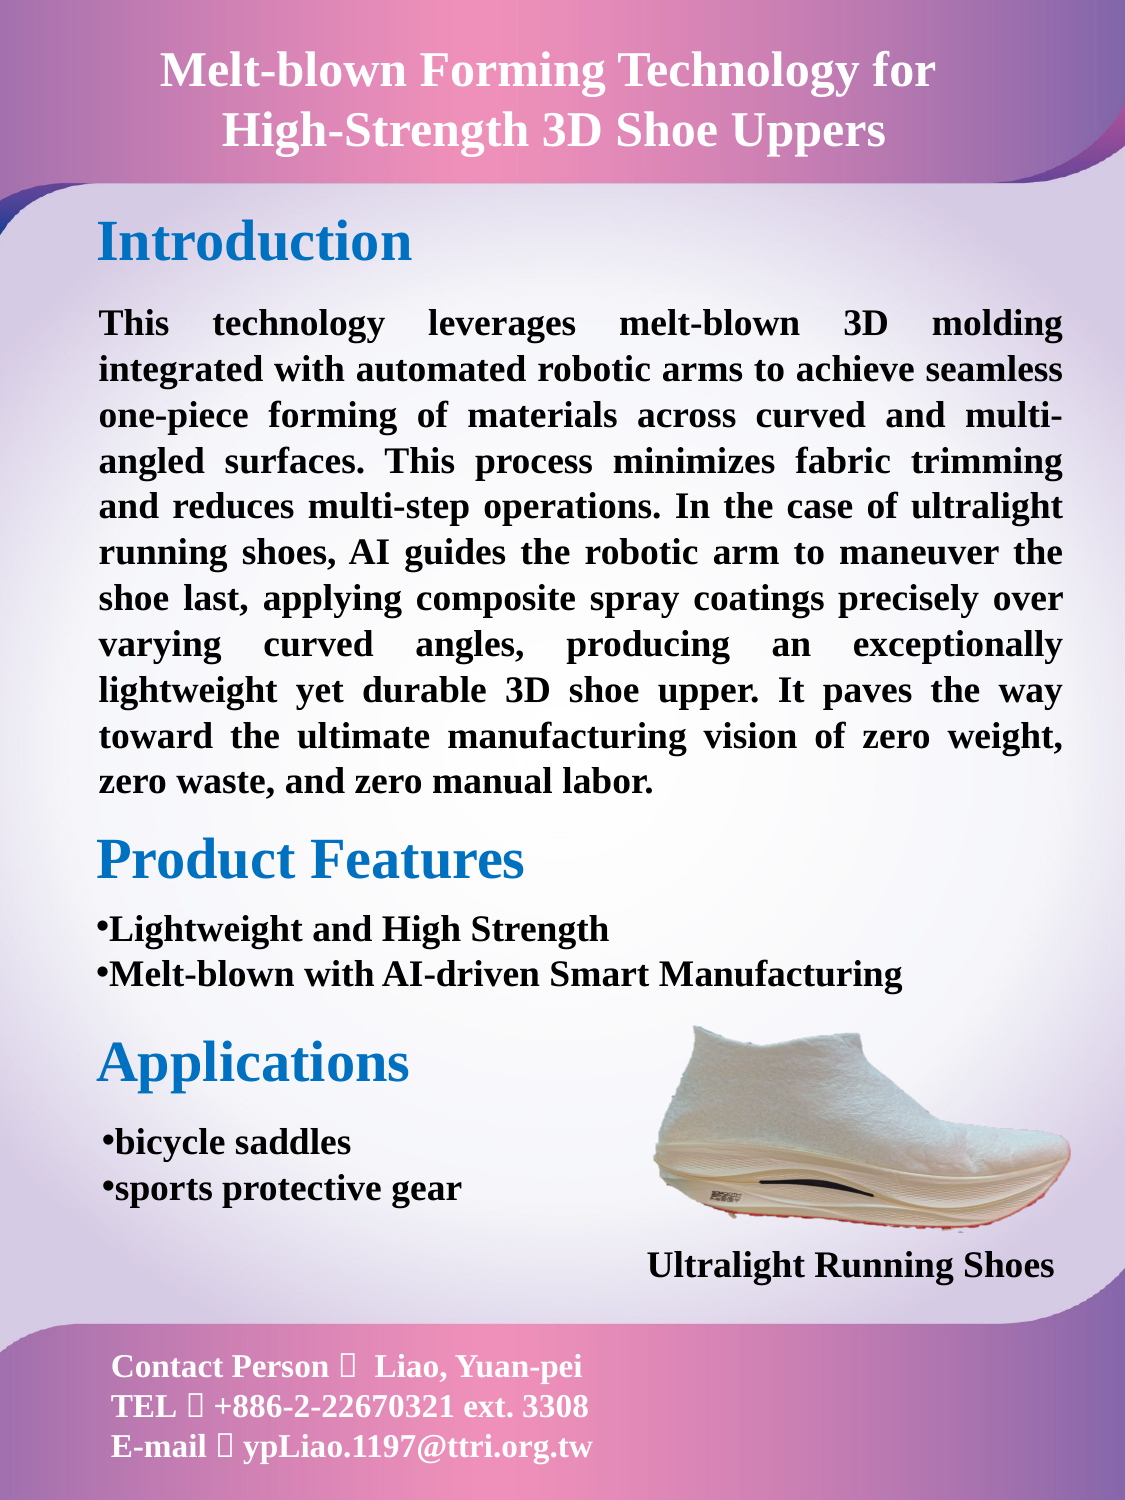

Melt-blown Forming Technology for
High-Strength 3D Shoe Uppers
Introduction
This technology leverages melt-blown 3D molding integrated with automated robotic arms to achieve seamless one-piece forming of materials across curved and multi-angled surfaces. This process minimizes fabric trimming and reduces multi-step operations. In the case of ultralight running shoes, AI guides the robotic arm to maneuver the shoe last, applying composite spray coatings precisely over varying curved angles, producing an exceptionally lightweight yet durable 3D shoe upper. It paves the way toward the ultimate manufacturing vision of zero weight, zero waste, and zero manual labor.
Product Features
Lightweight and High Strength
Melt-blown with AI-driven Smart Manufacturing
Applications
bicycle saddles
sports protective gear
Ultralight Running Shoes
Contact Person： Liao, Yuan-pei
TEL：+886-2-22670321 ext. 3308
E-mail：ypLiao.1197@ttri.org.tw